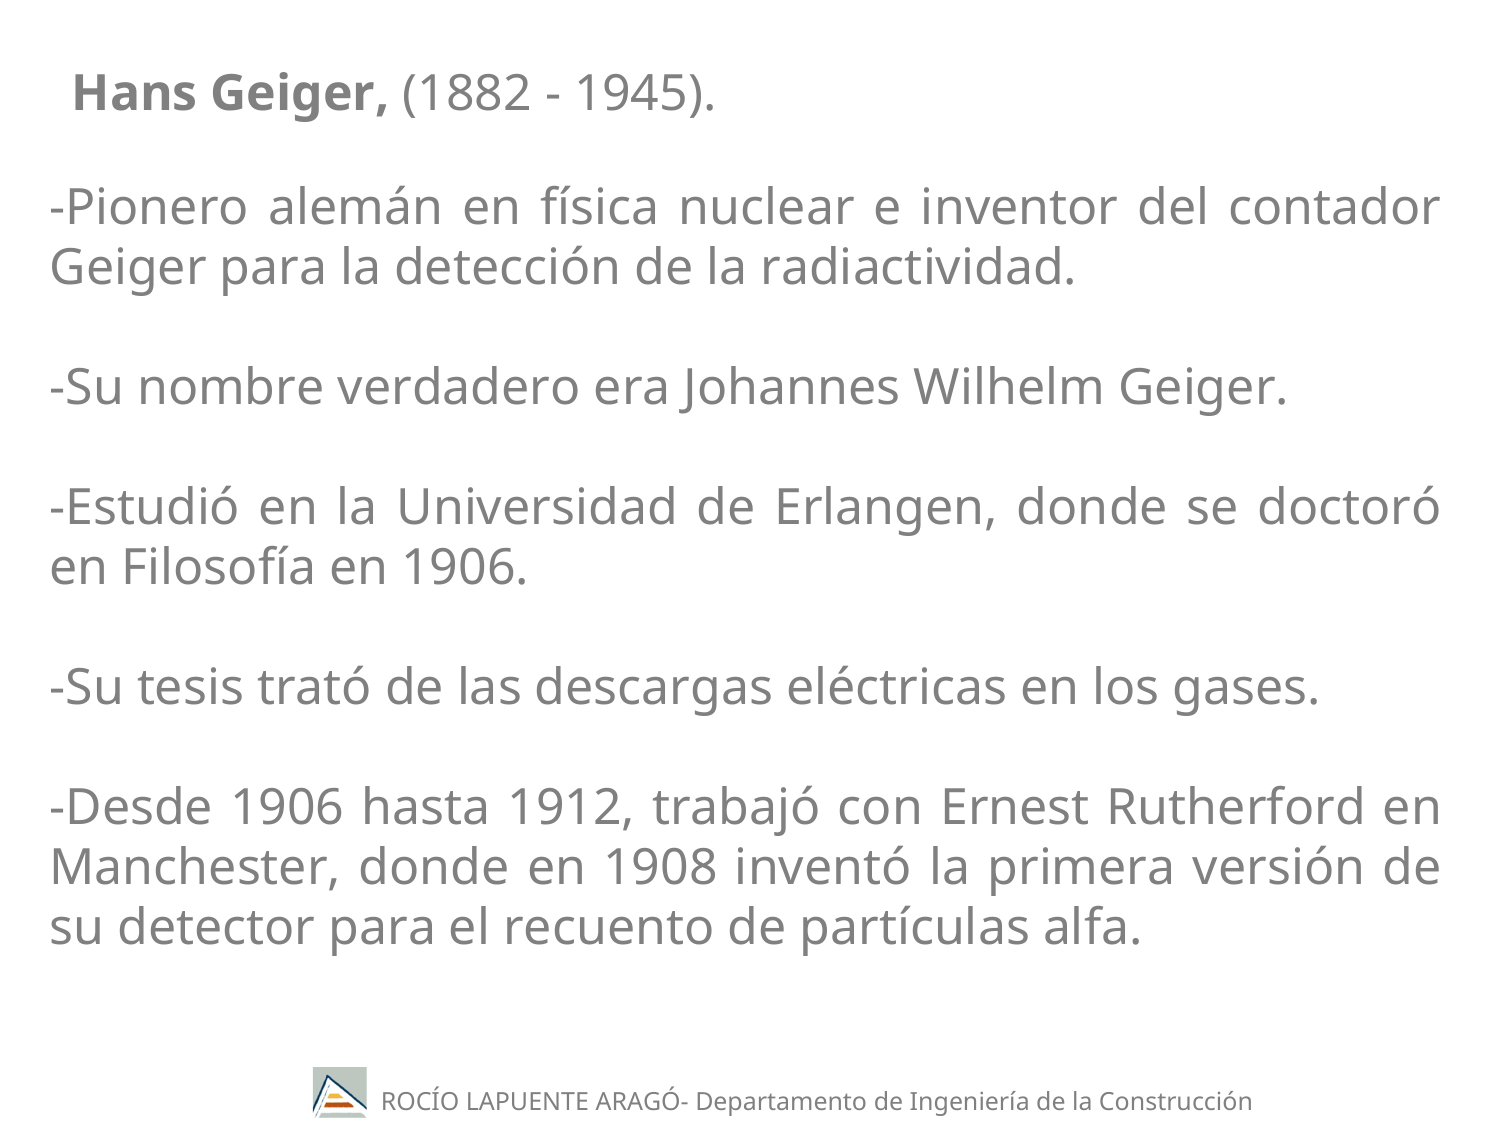

Hans Geiger, (1882 - 1945).
-Pionero alemán en física nuclear e inventor del contador Geiger para la detección de la radiactividad.
-Su nombre verdadero era Johannes Wilhelm Geiger.
-Estudió en la Universidad de Erlangen, donde se doctoró en Filosofía en 1906.
-Su tesis trató de las descargas eléctricas en los gases.
-Desde 1906 hasta 1912, trabajó con Ernest Rutherford en Manchester, donde en 1908 inventó la primera versión de su detector para el recuento de partículas alfa.